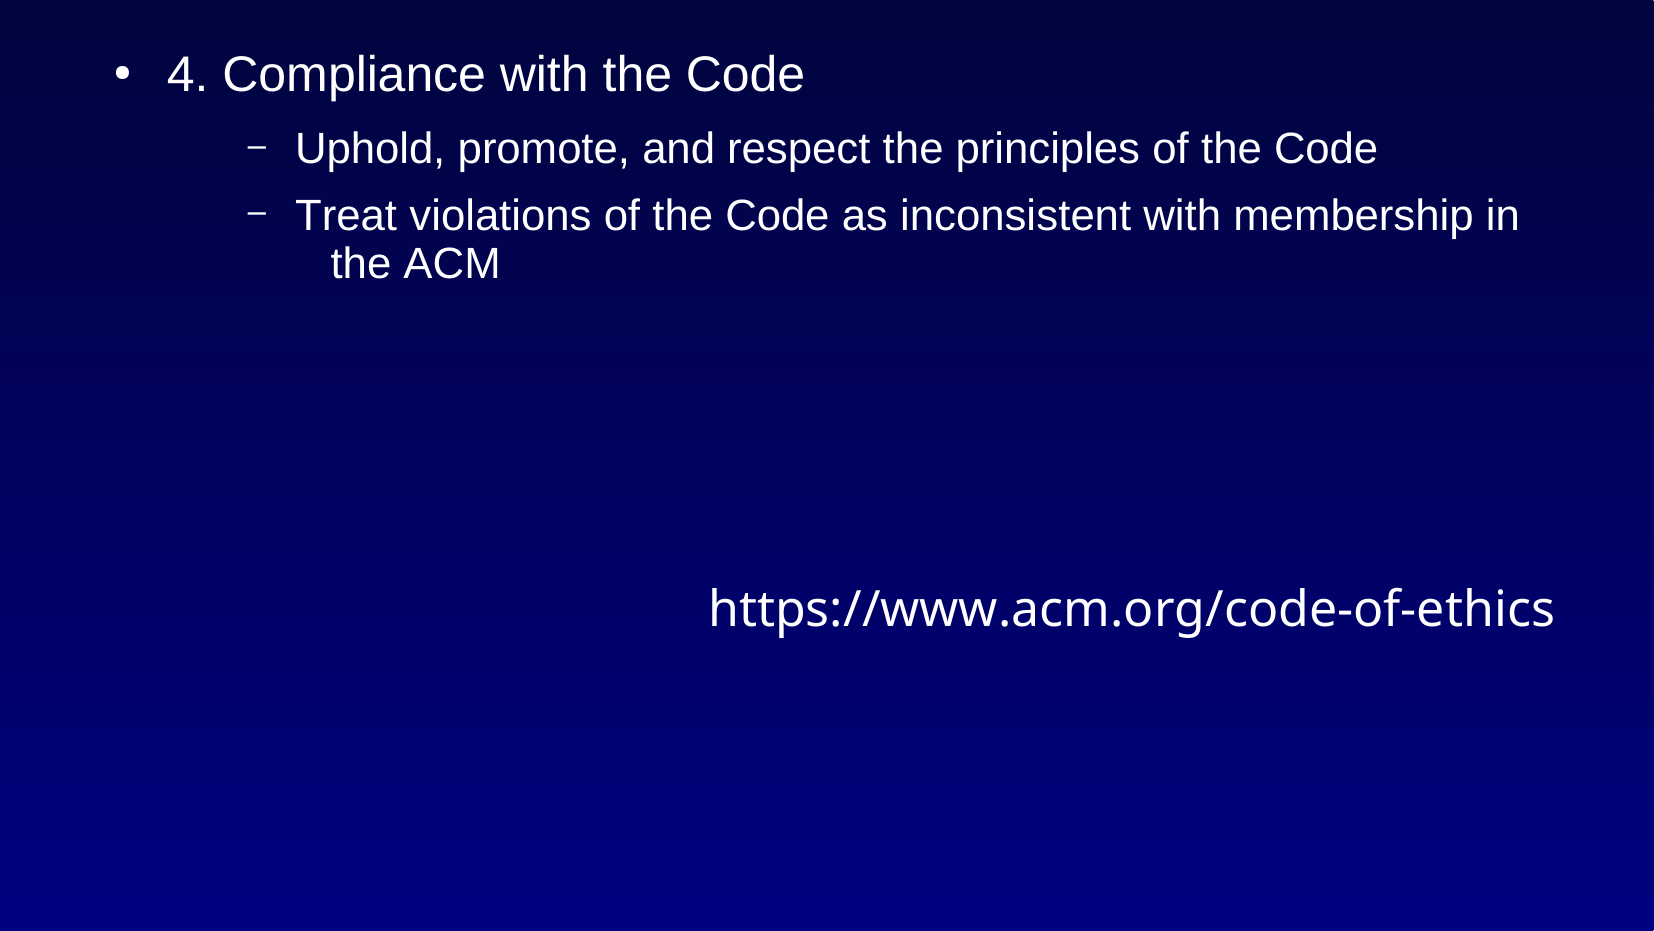

#
4. Compliance with the Code
Uphold, promote, and respect the principles of the Code
Treat violations of the Code as inconsistent with membership in the ACM
https://www.acm.org/code-of-ethics